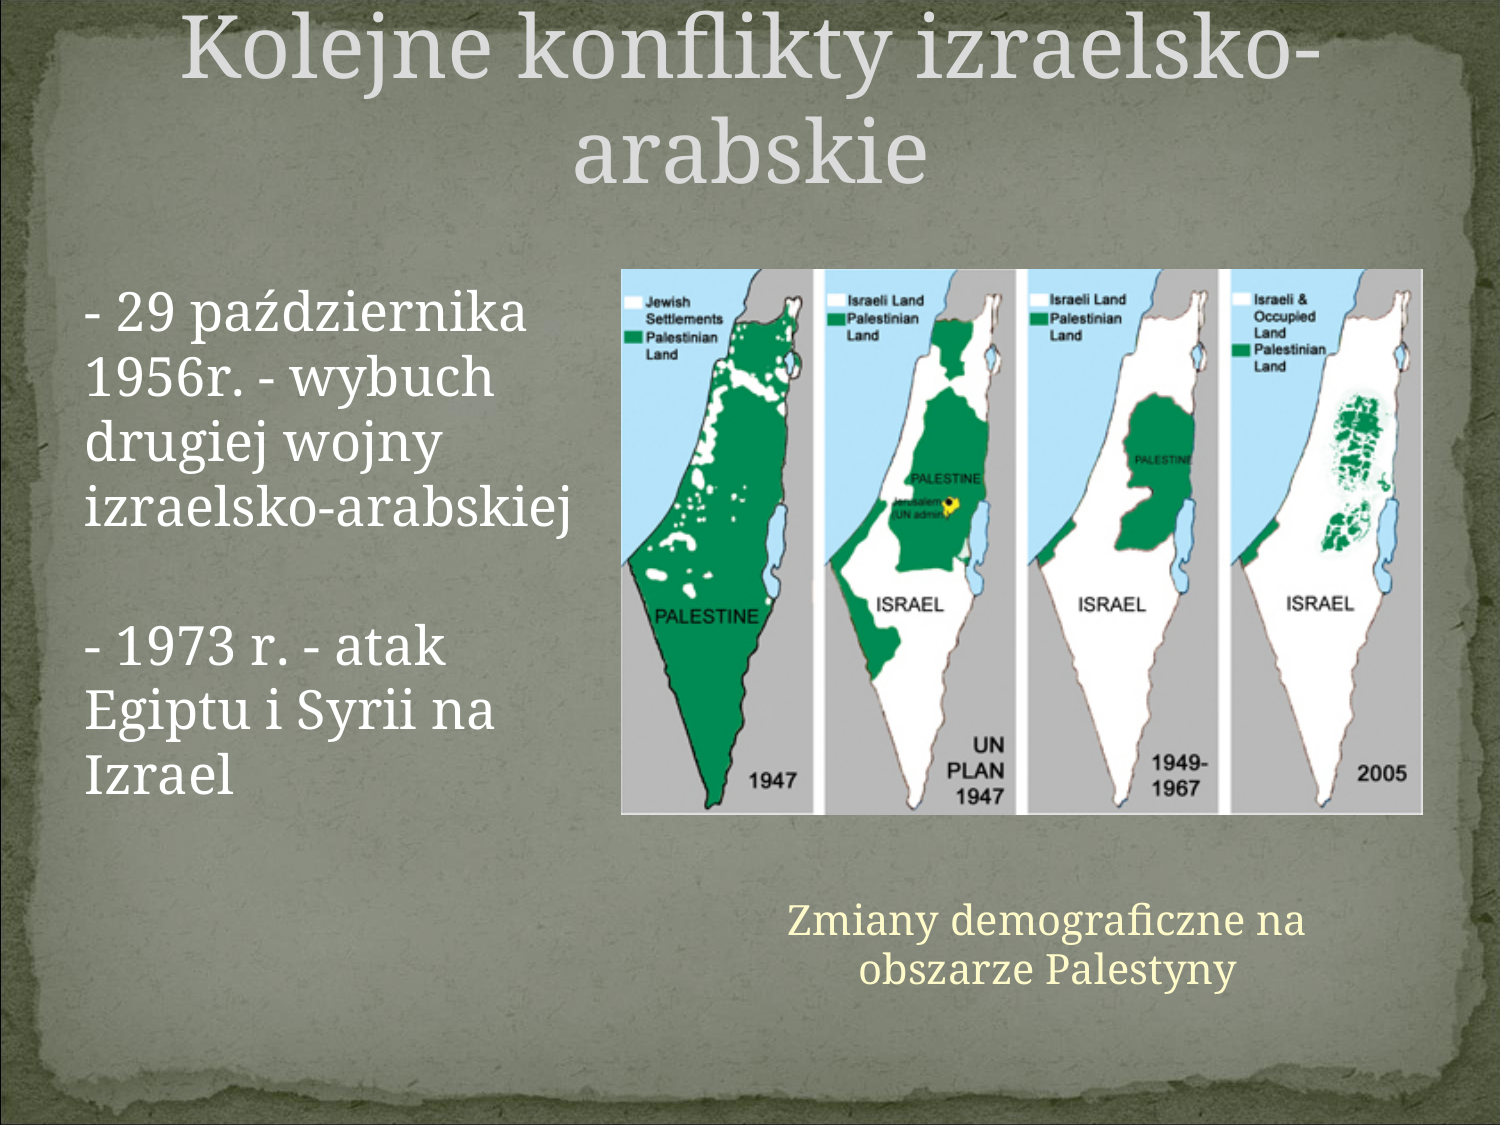

Kolejne konflikty izraelsko-arabskie
- 29 października 1956r. - wybuch drugiej wojny izraelsko-arabskiej
- 1973 r. - atak Egiptu i Syrii na Izrael
Zmiany demograficzne na obszarze Palestyny